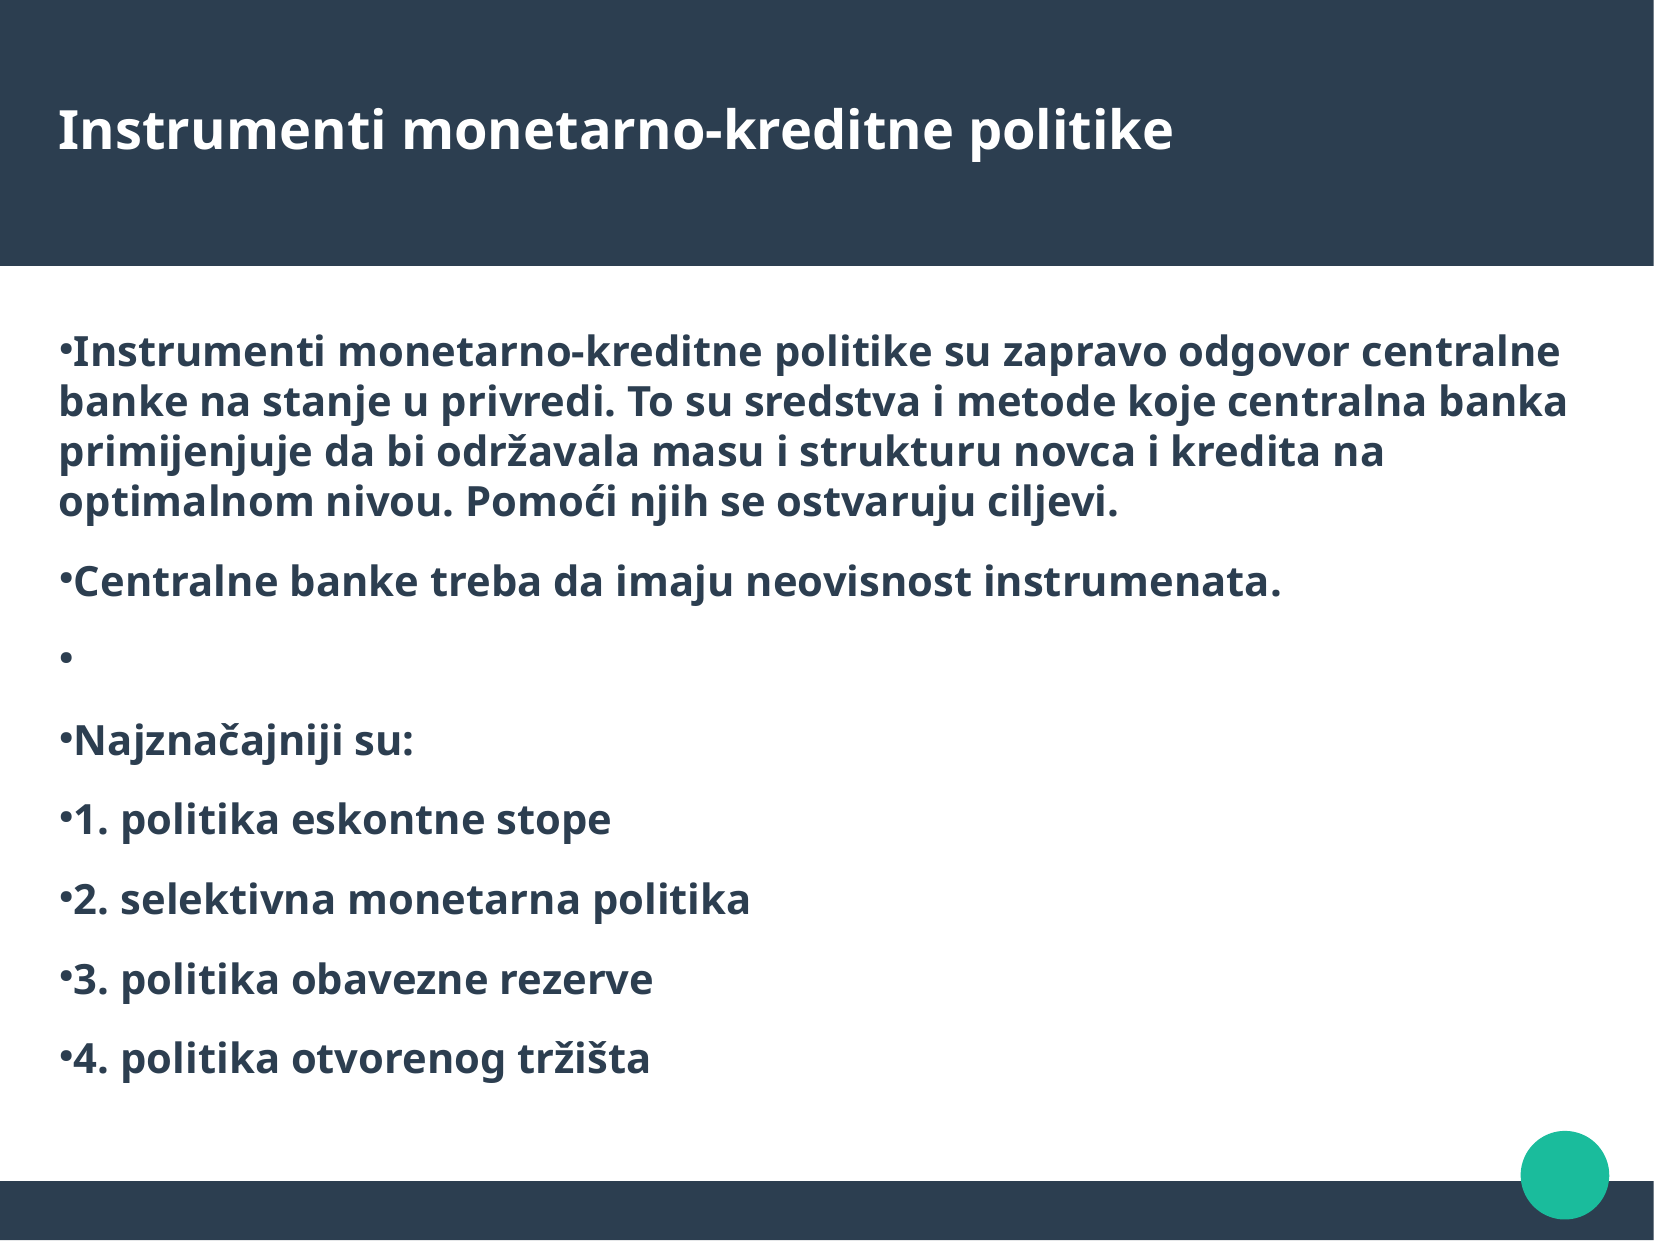

# Instrumenti monetarno-kreditne politike
Instrumenti monetarno-kreditne politike su zapravo odgovor centralne banke na stanje u privredi. To su sredstva i metode koje centralna banka primijenjuje da bi održavala masu i strukturu novca i kredita na optimalnom nivou. Pomoći njih se ostvaruju ciljevi.
Centralne banke treba da imaju neovisnost instrumenata.
Najznačajniji su:
1. politika eskontne stope
2. selektivna monetarna politika
3. politika obavezne rezerve
4. politika otvorenog tržišta